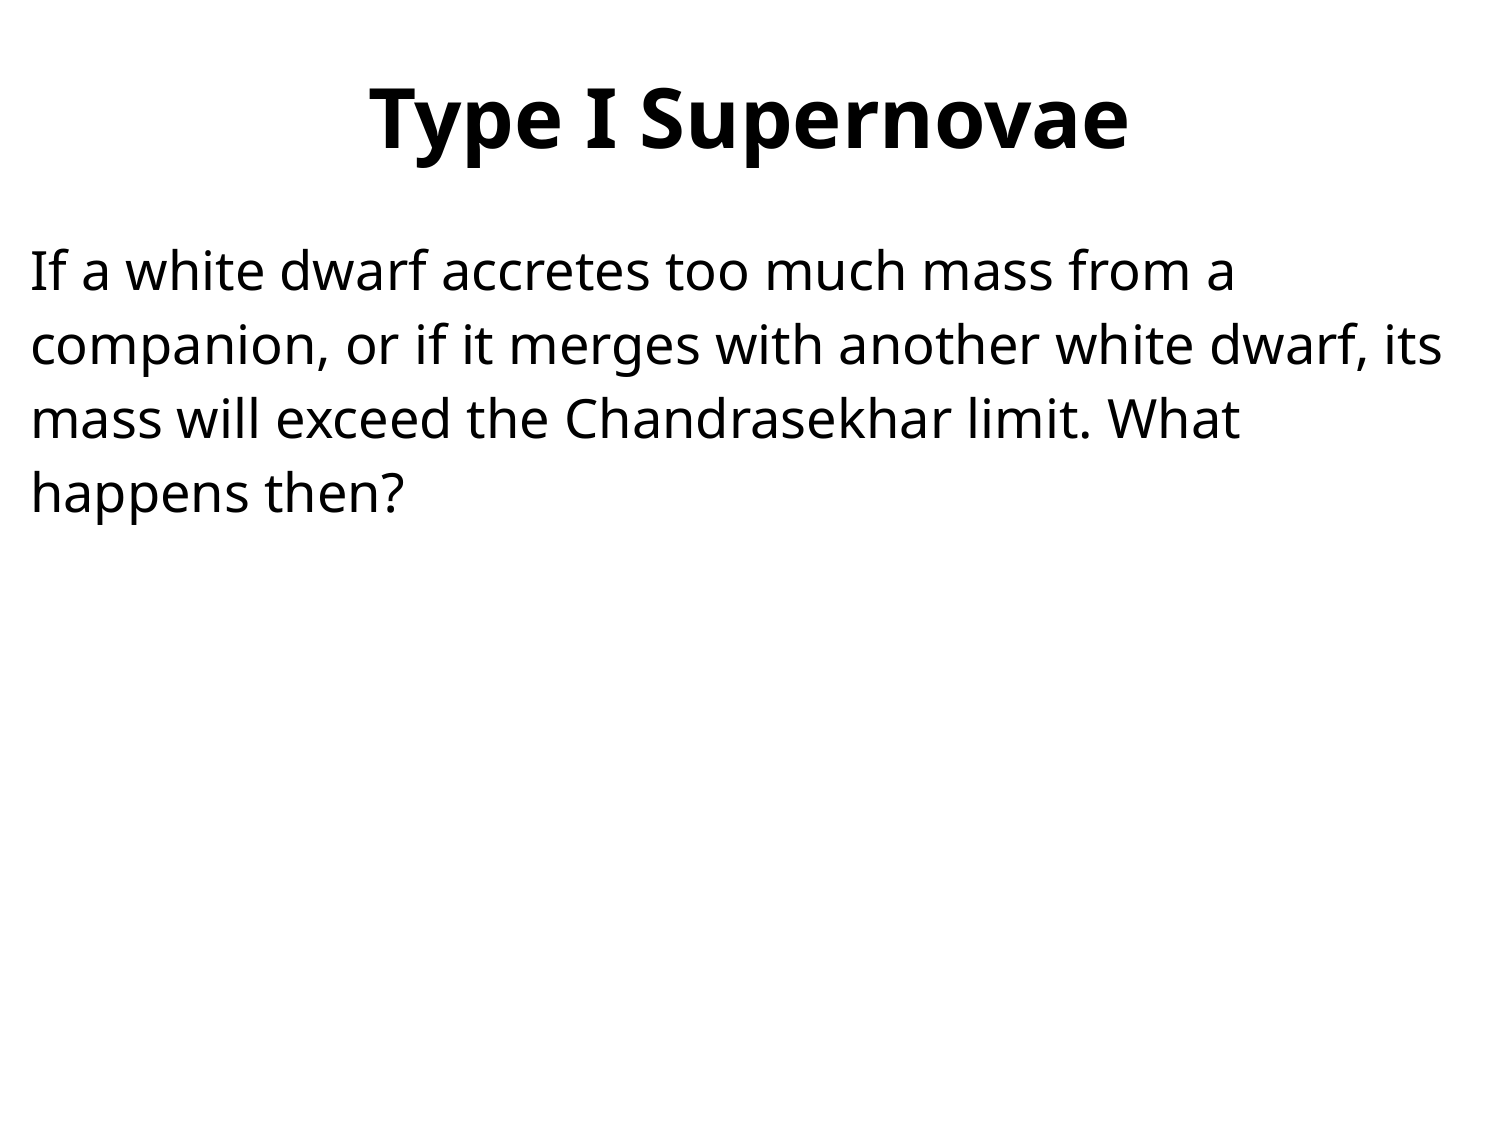

# Type I Supernovae
If a white dwarf accretes too much mass from a companion, or if it merges with another white dwarf, its mass will exceed the Chandrasekhar limit. What happens then?